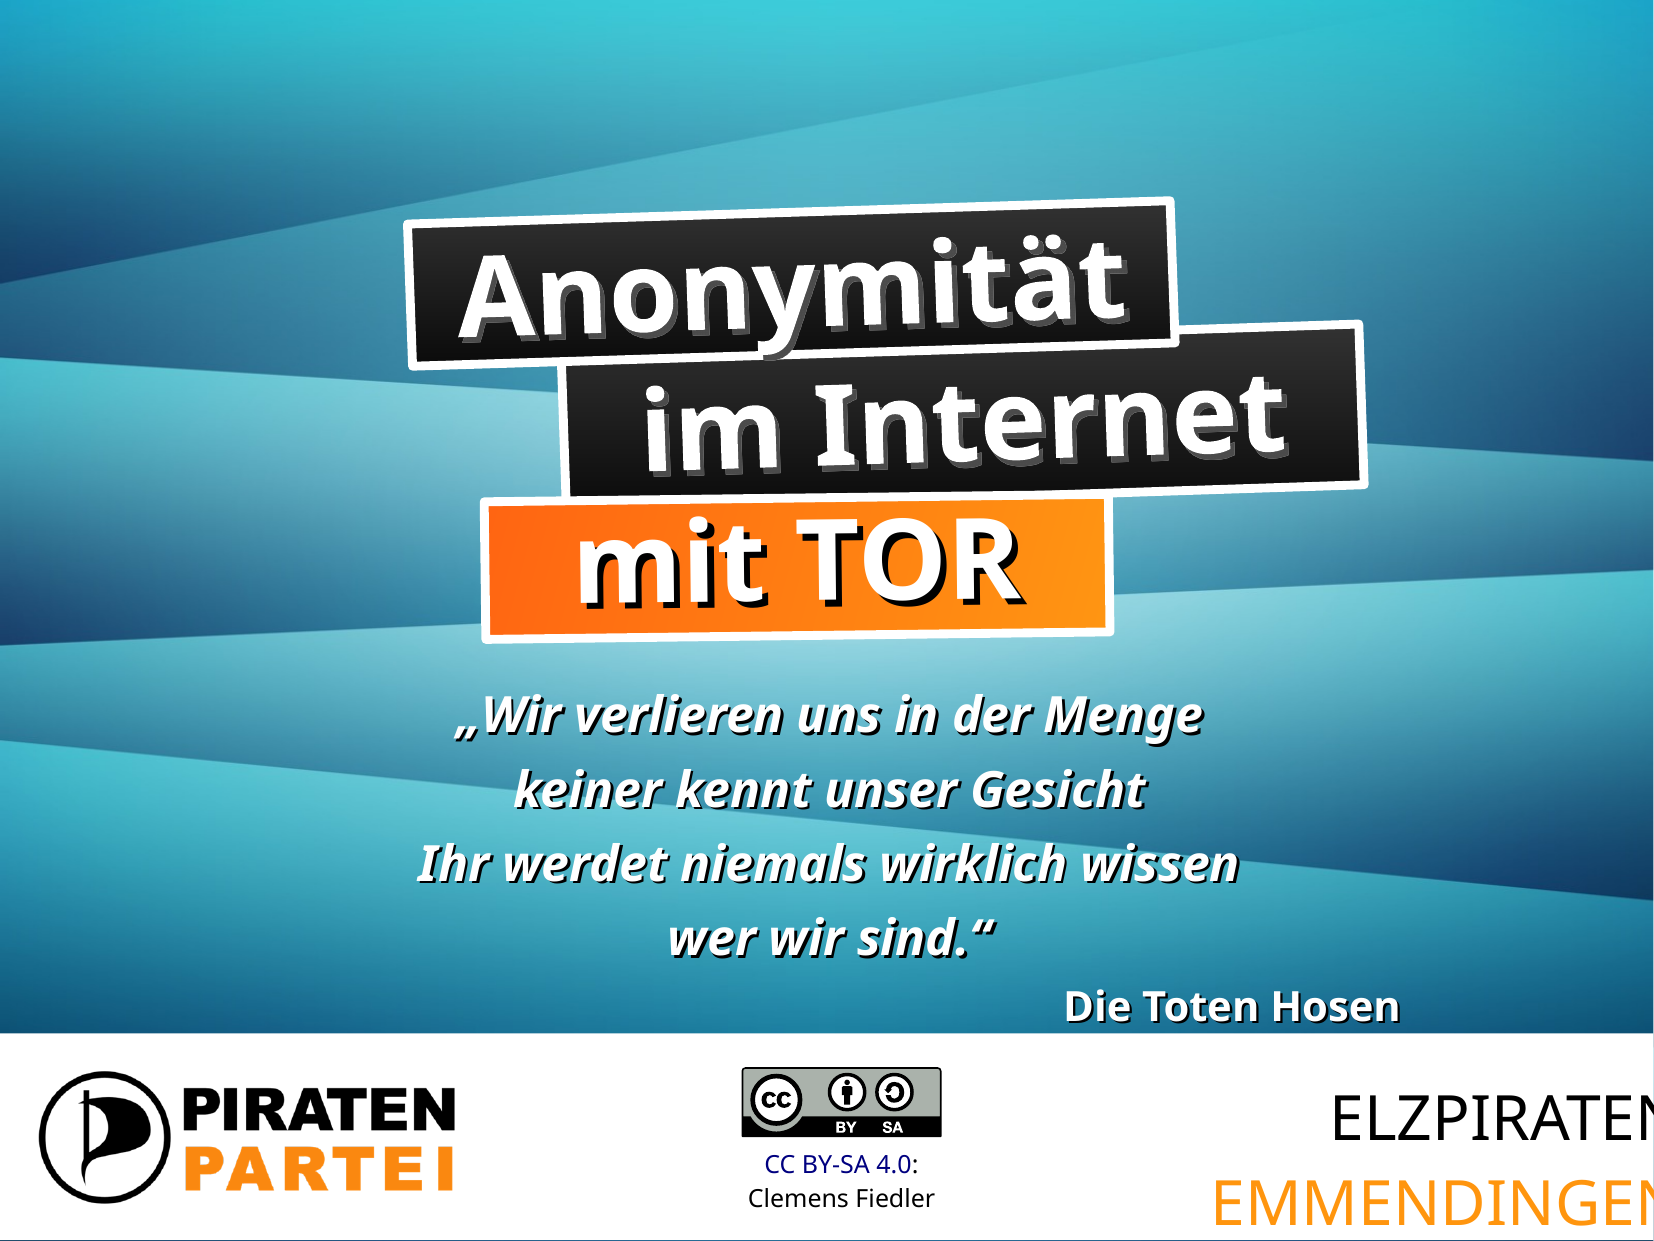

Anonymität
im Internet
mit TOR
„Wir verlieren uns in der Menge
keiner kennt unser Gesicht
Ihr werdet niemals wirklich wissen
wer wir sind.“
Die Toten Hosen
ELZPIRATEN
EMMENDINGEN
CC BY-SA 4.0:
Clemens Fiedler